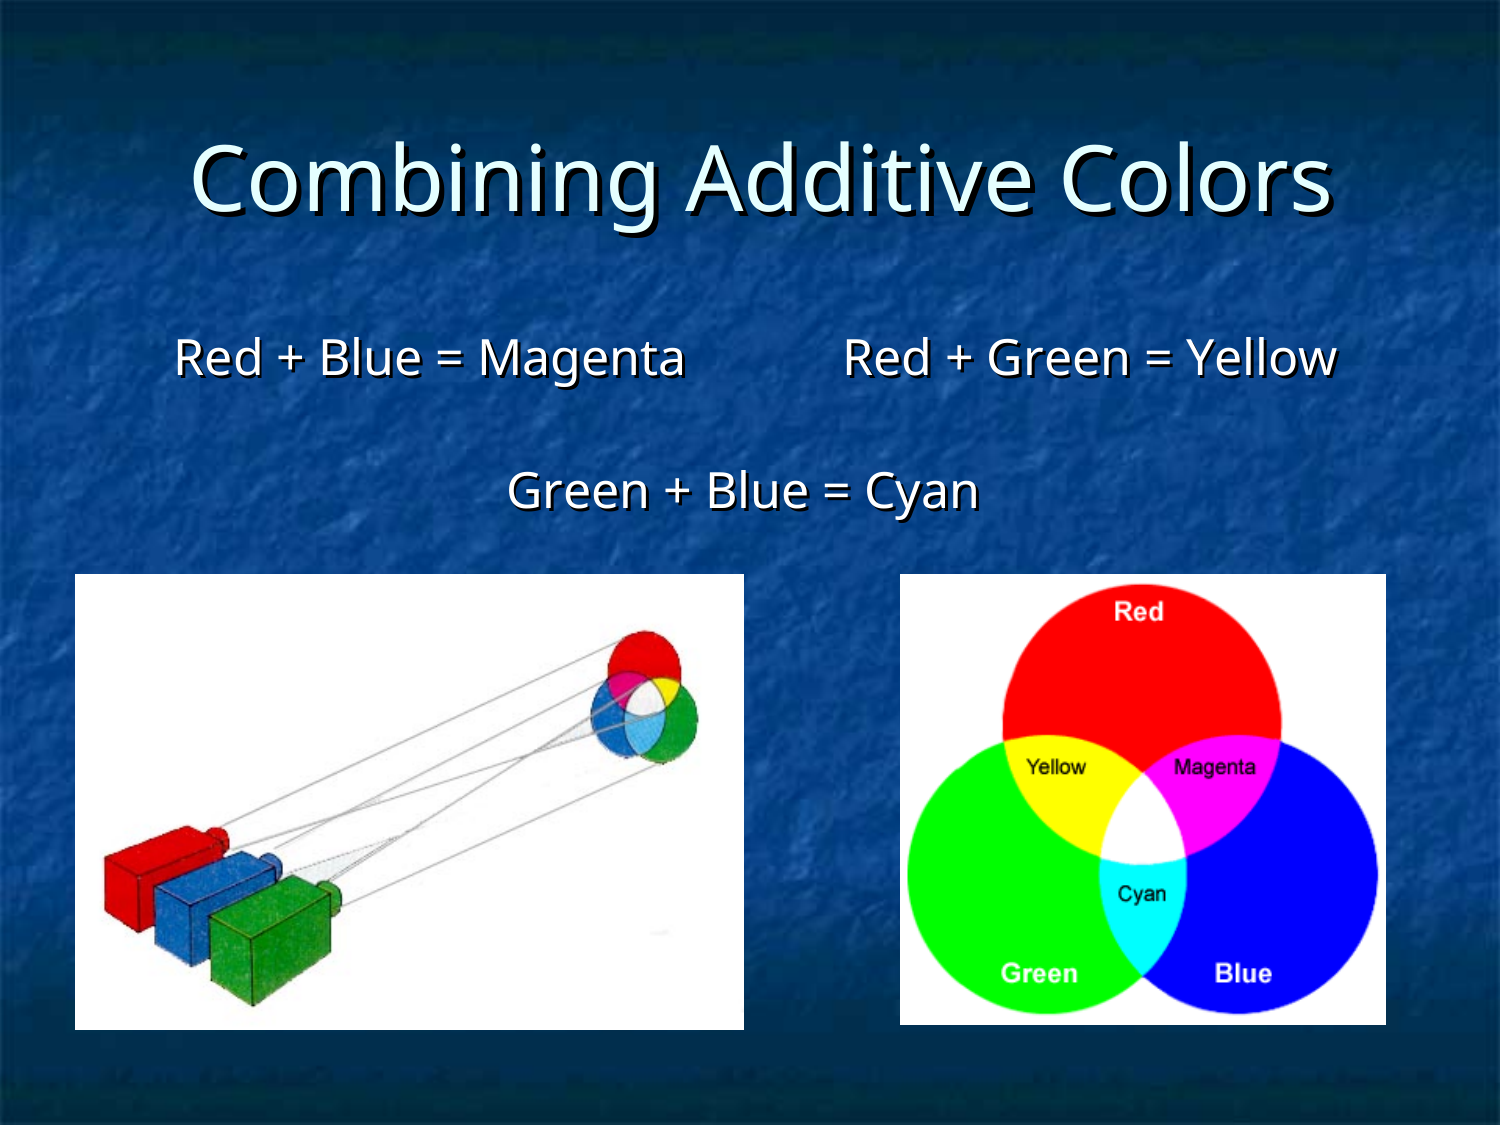

# Combining Additive Colors
Red + Blue = Magenta Red + Green = Yellow
Green + Blue = Cyan